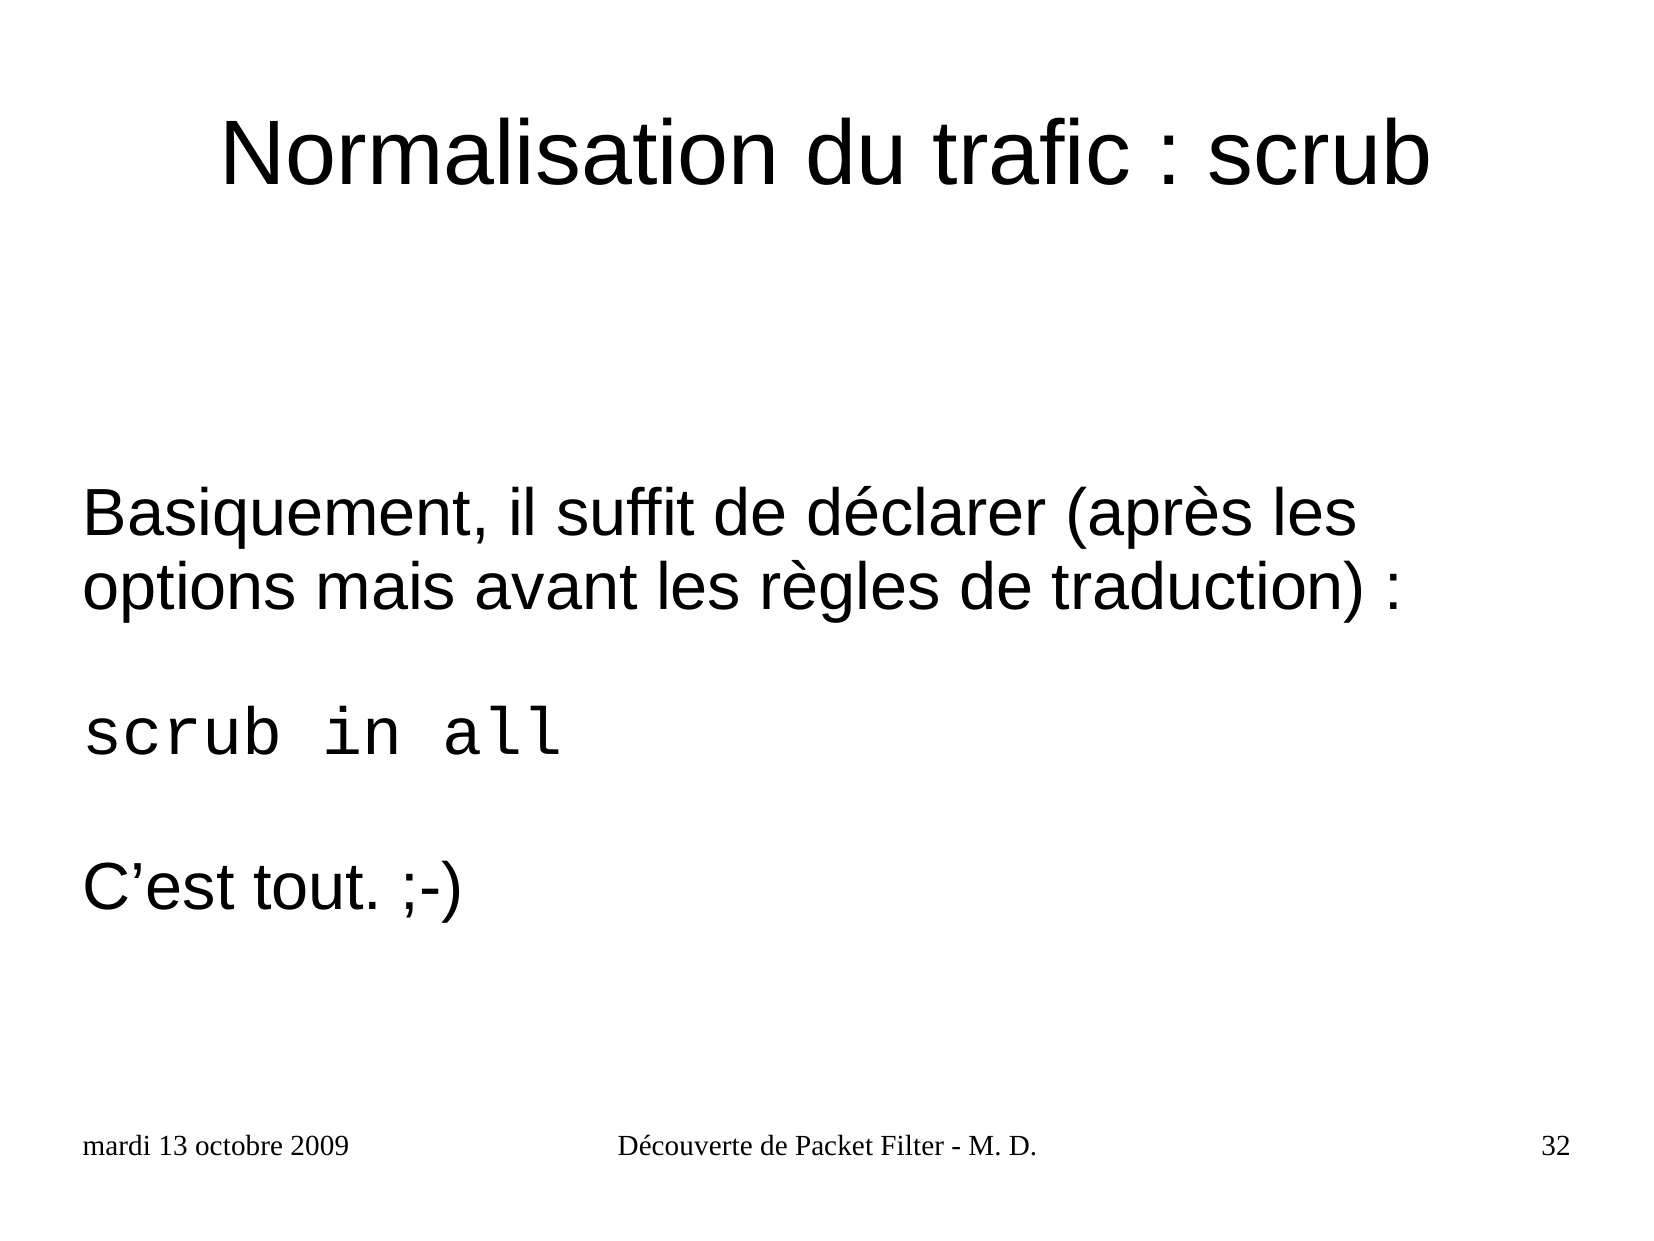

# Normalisation du trafic : scrub
Basiquement, il suffit de déclarer (après les options mais avant les règles de traduction) :
scrub in all
C’est tout. ;-)
mardi 13 octobre 2009
Découverte de Packet Filter - M. D.
32